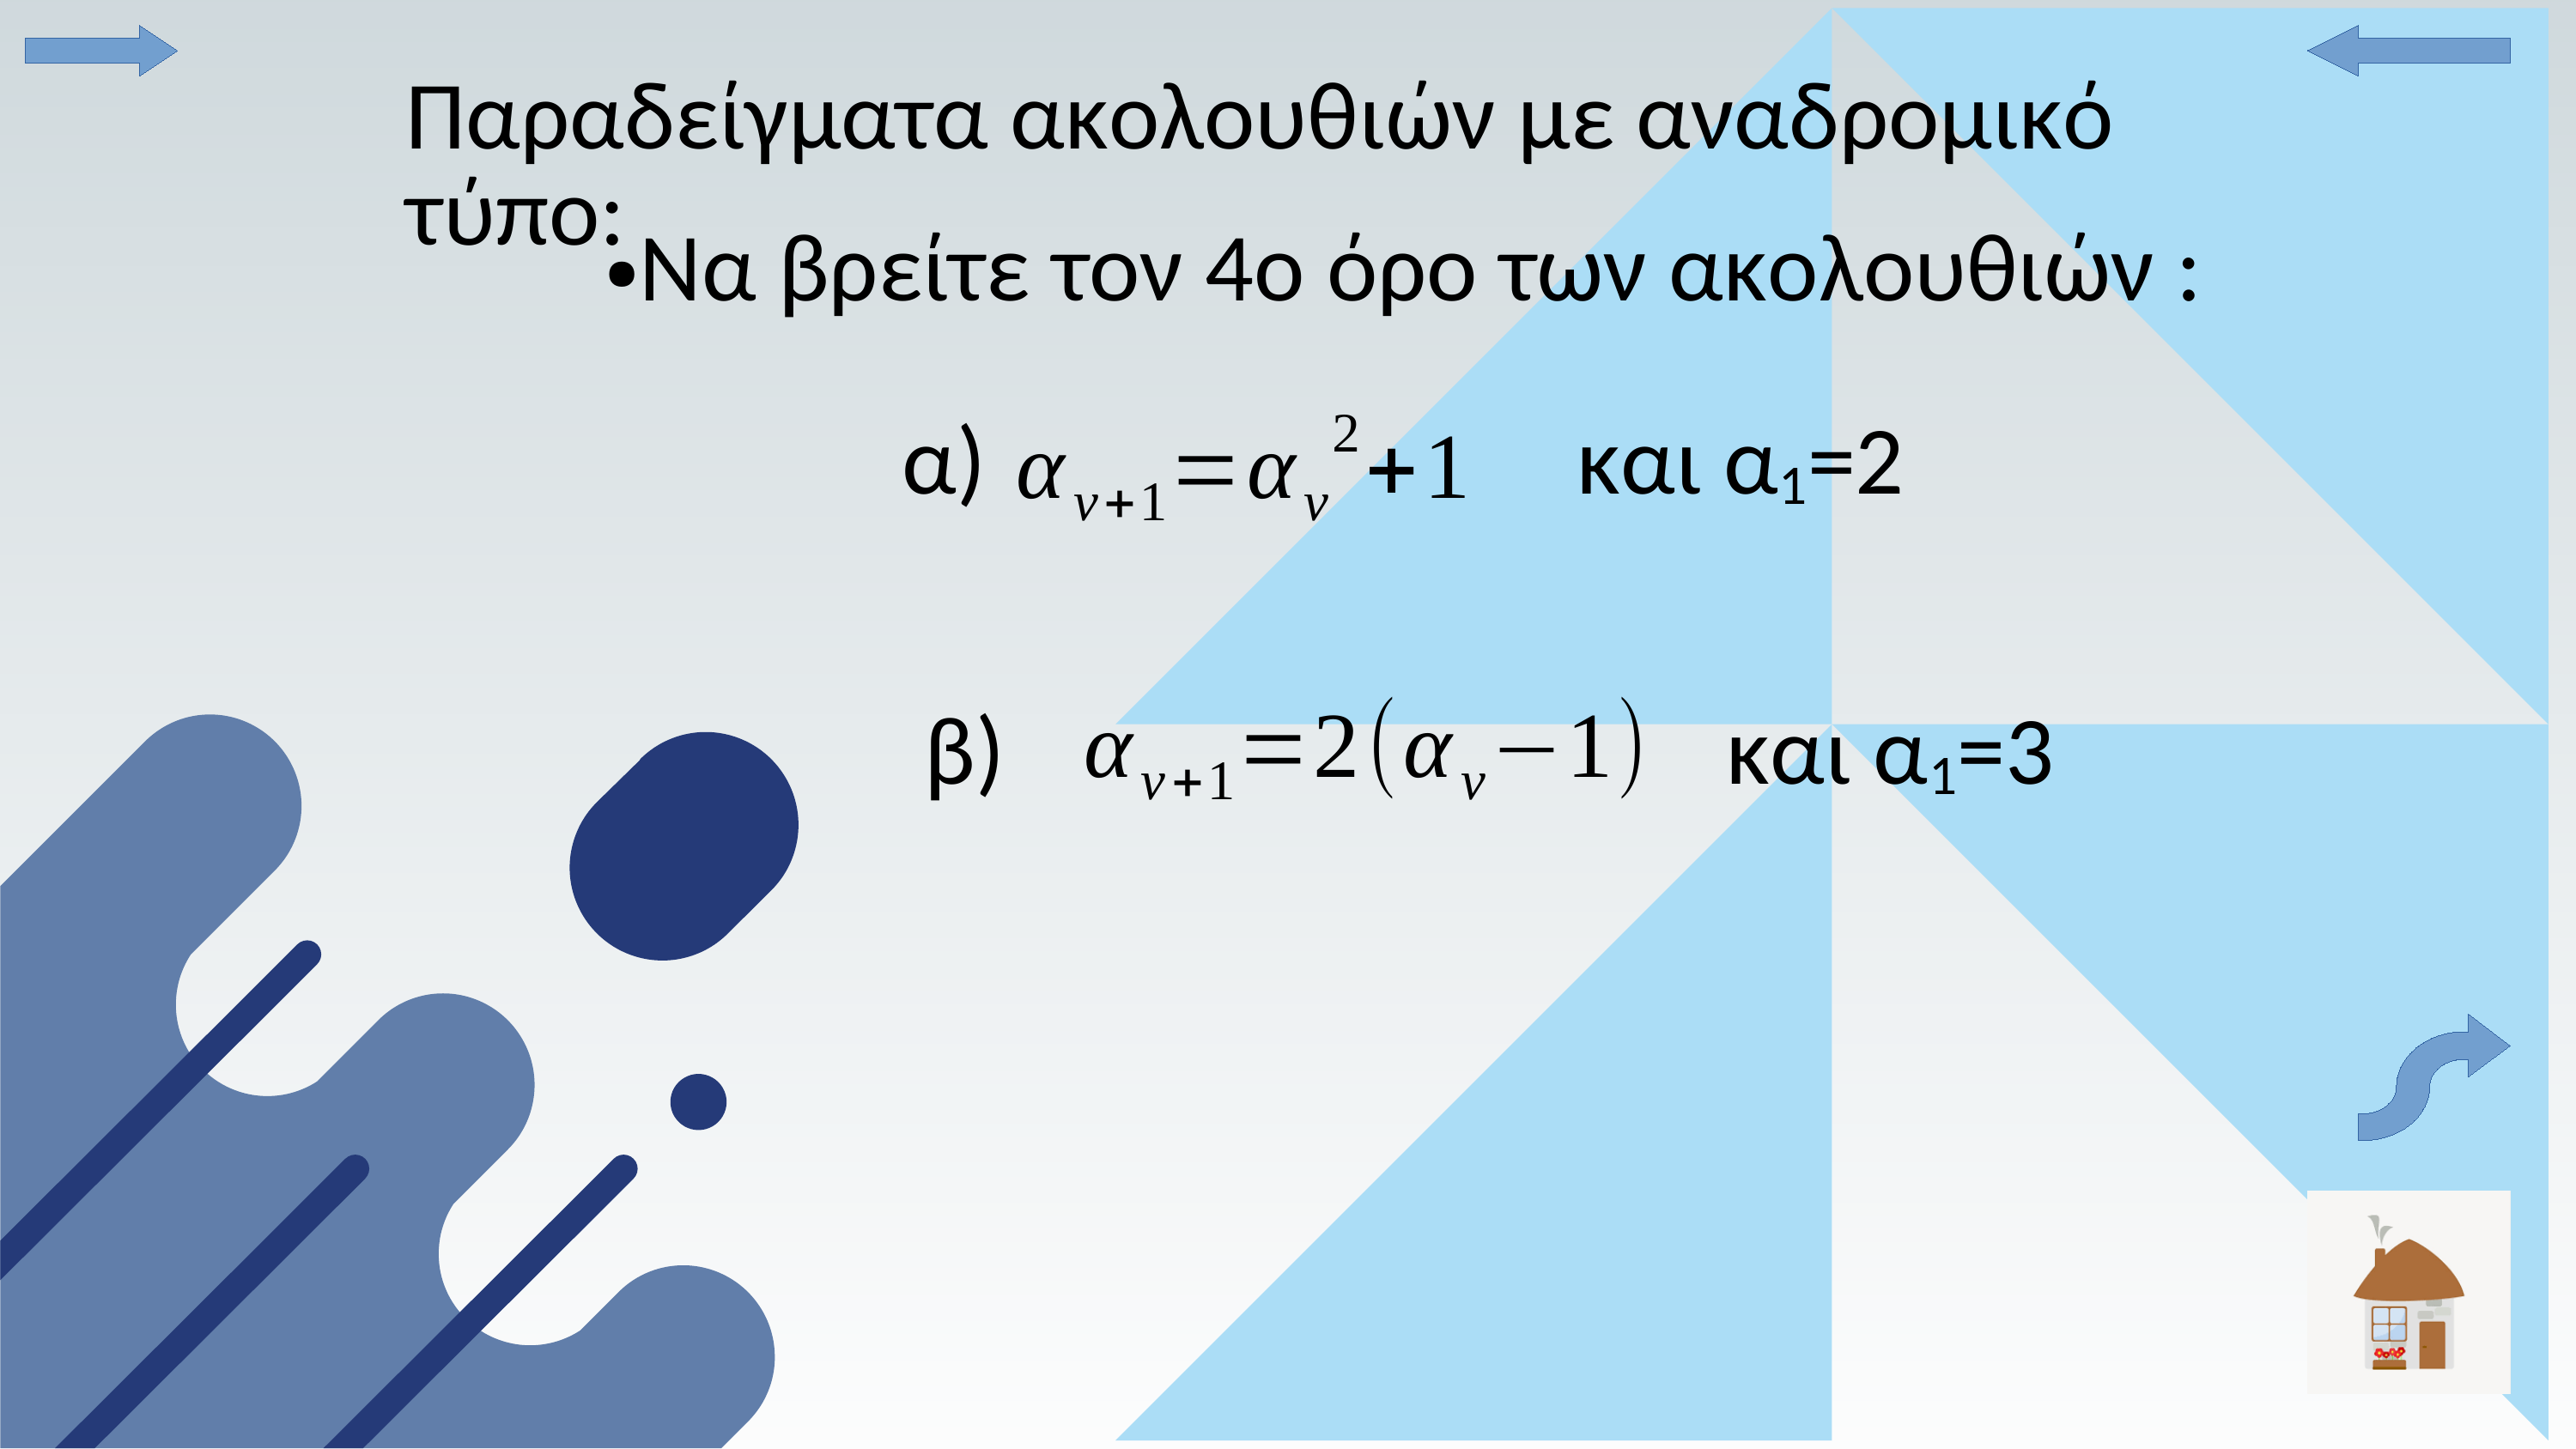

Παραδείγματα ακολουθιών με αναδρομικό τύπο:
Να βρείτε τον 4ο όρο των ακολουθιών :
 α) και α1=2
 β) και α1=3